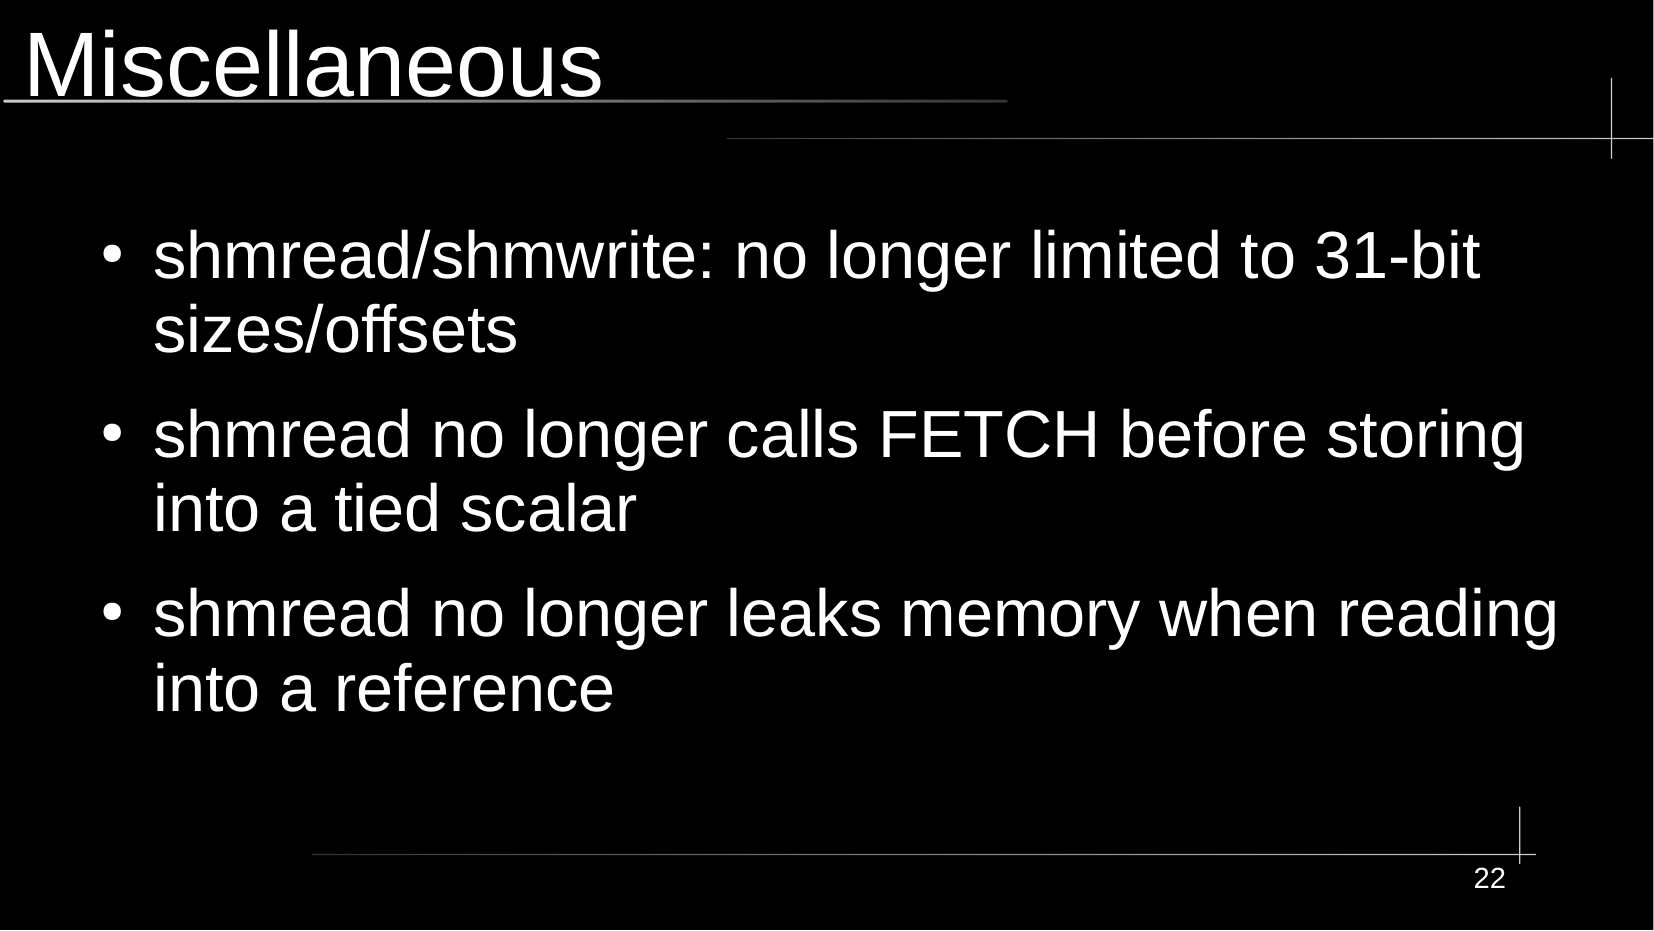

# Miscellaneous
shmread/shmwrite: no longer limited to 31-bit sizes/offsets
shmread no longer calls FETCH before storing into a tied scalar
shmread no longer leaks memory when reading into a reference
22